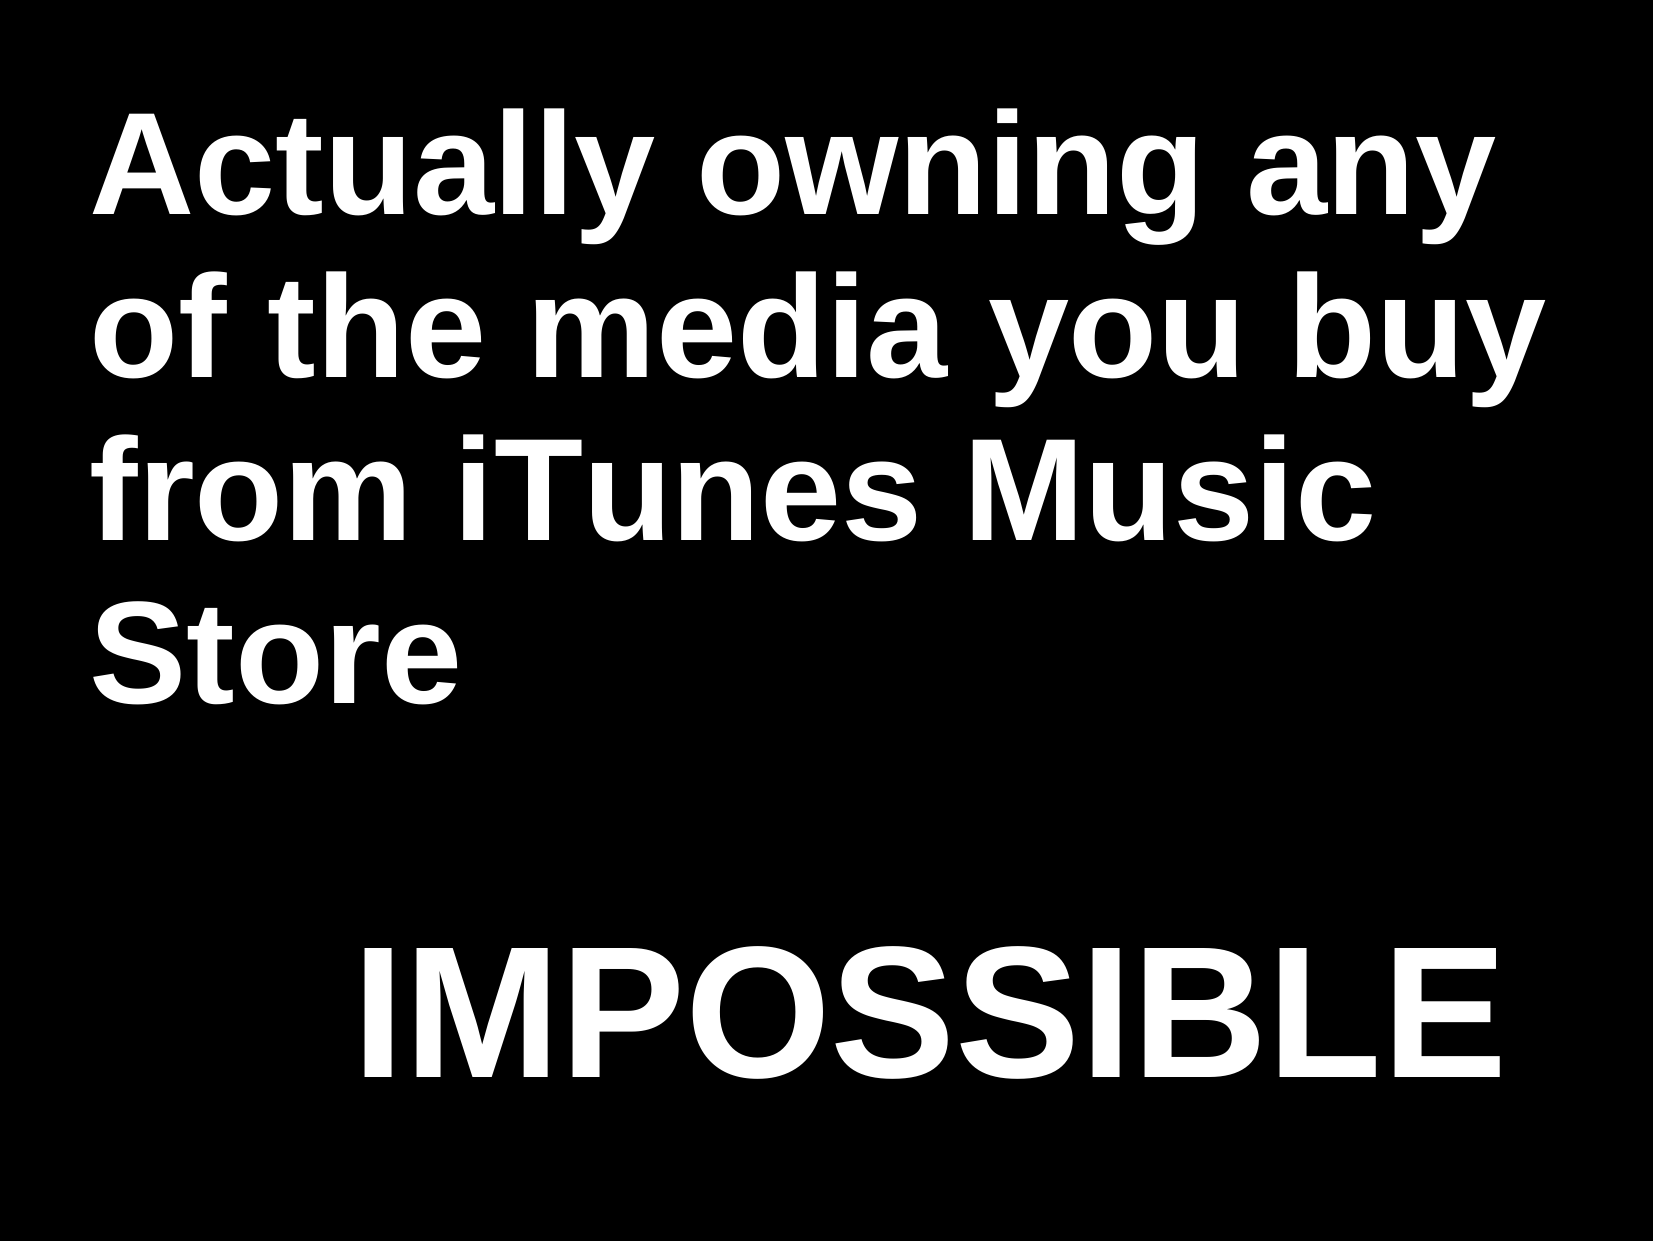

Actually owning any of the media you buy from iTunes Music Store
IMPOSSIBLE